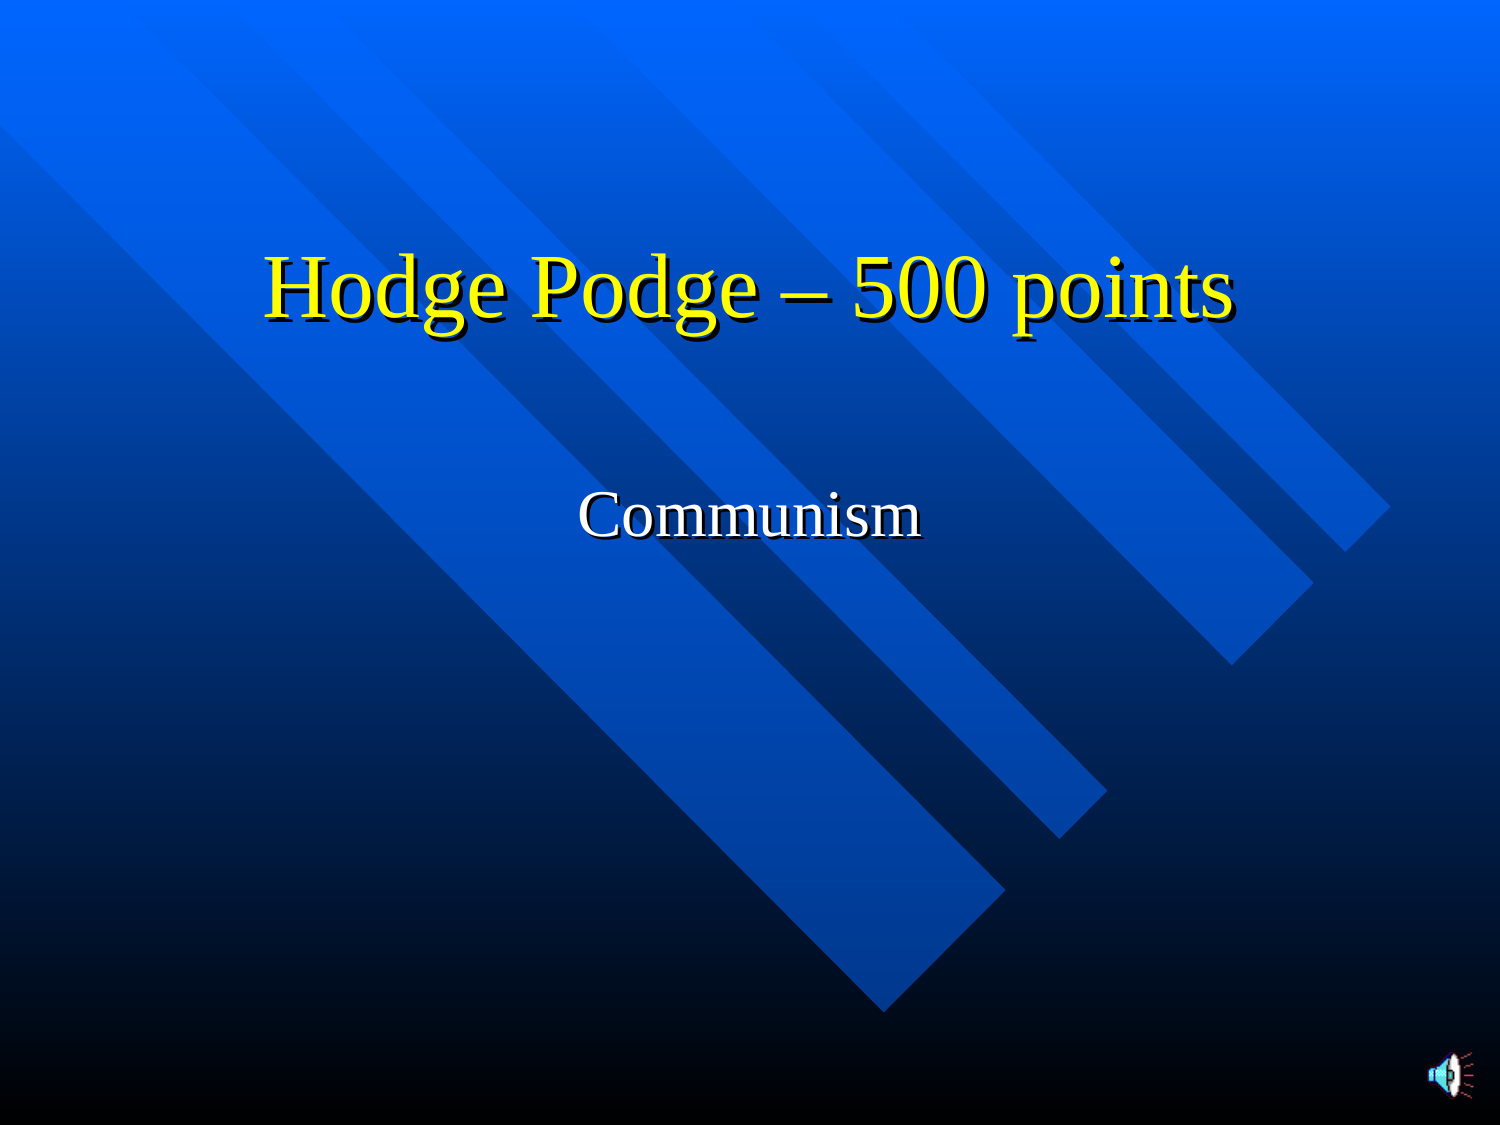

# Hodge Podge – 500 points
Communism